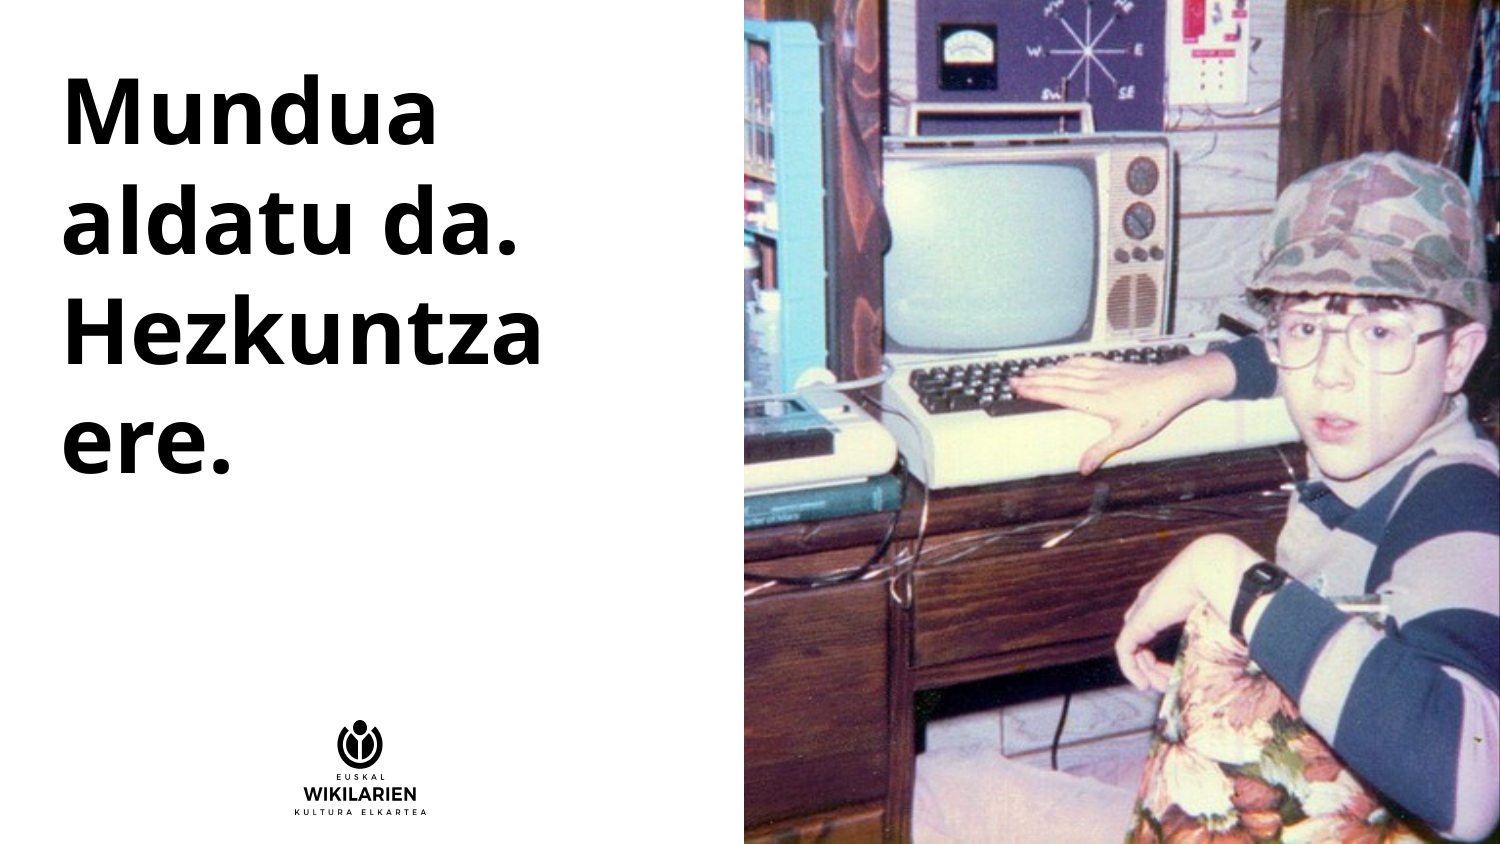

# Mundua aldatu da. Hezkuntza ere.
CC by SA 4.0, Jeff Elder